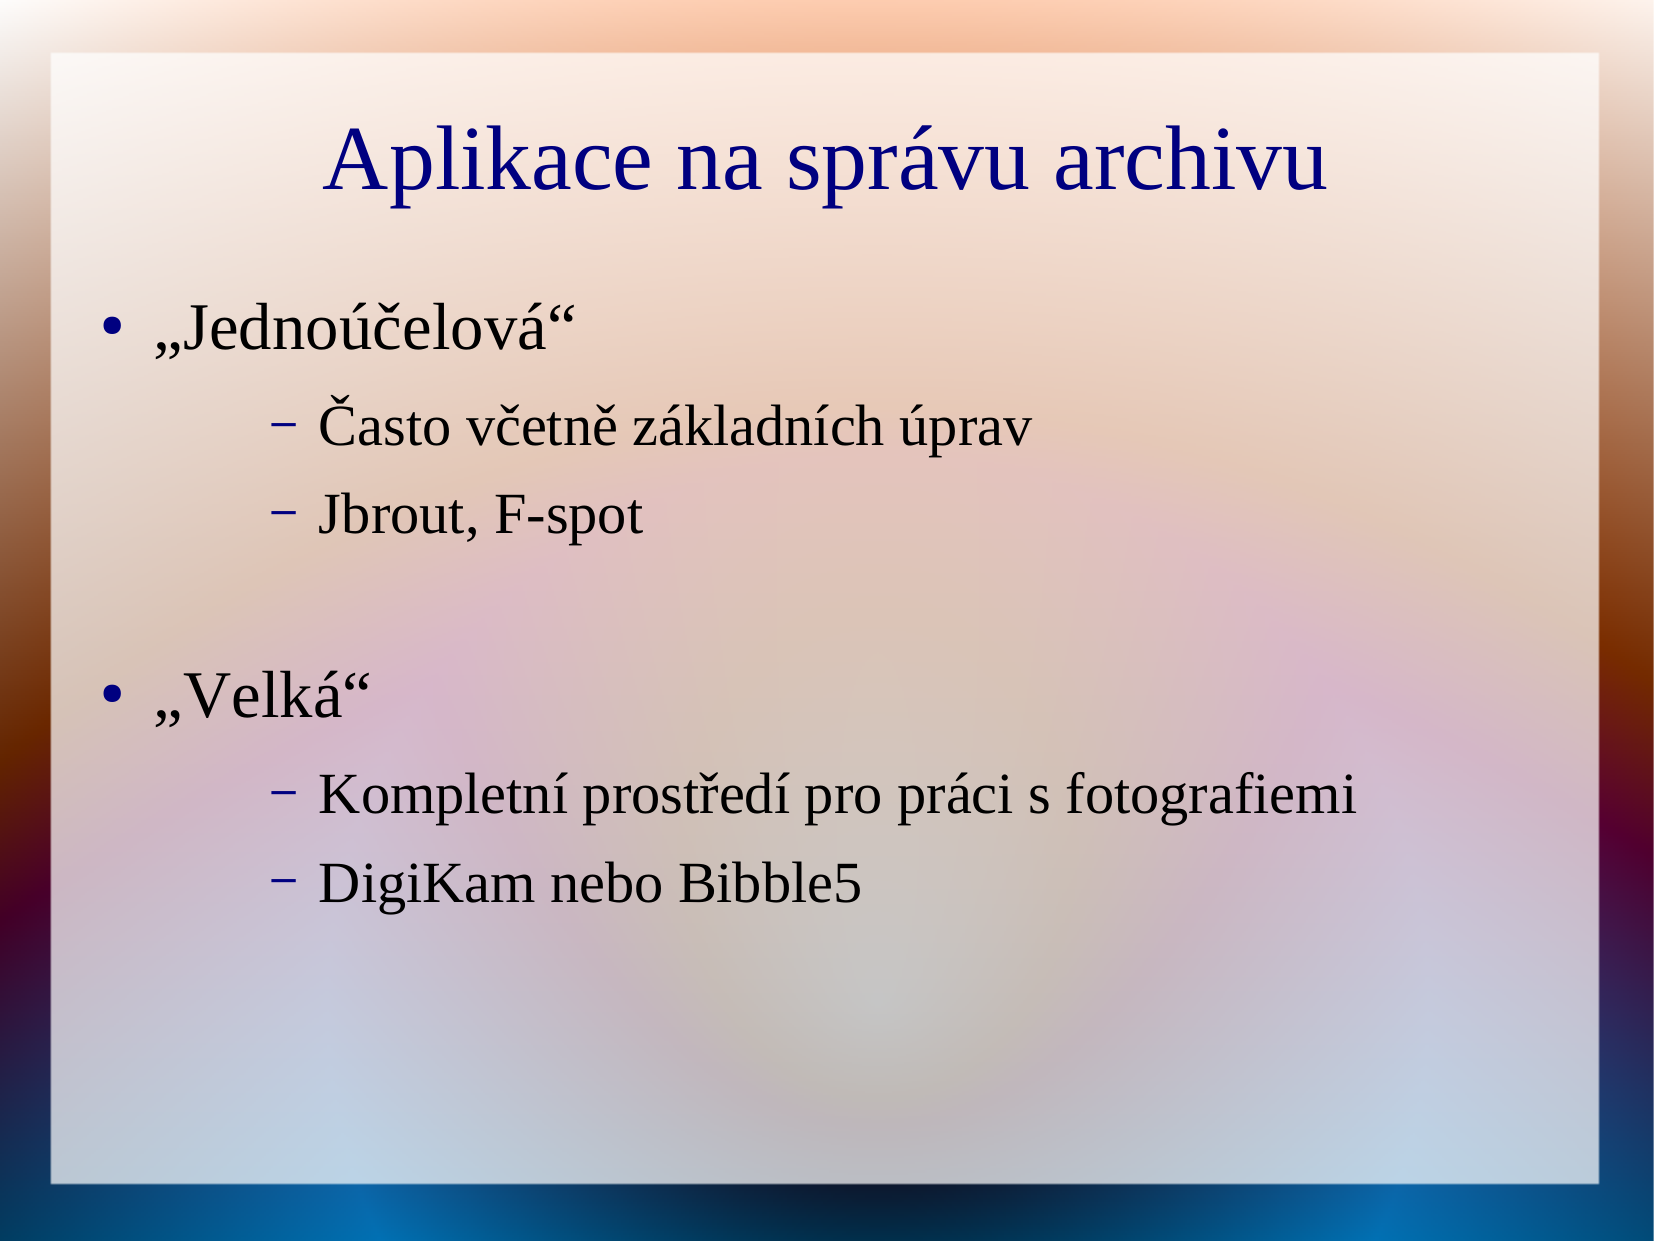

# Aplikace na správu archivu
„Jednoúčelová“
Často včetně základních úprav
Jbrout, F-spot
„Velká“
Kompletní prostředí pro práci s fotografiemi
DigiKam nebo Bibble5